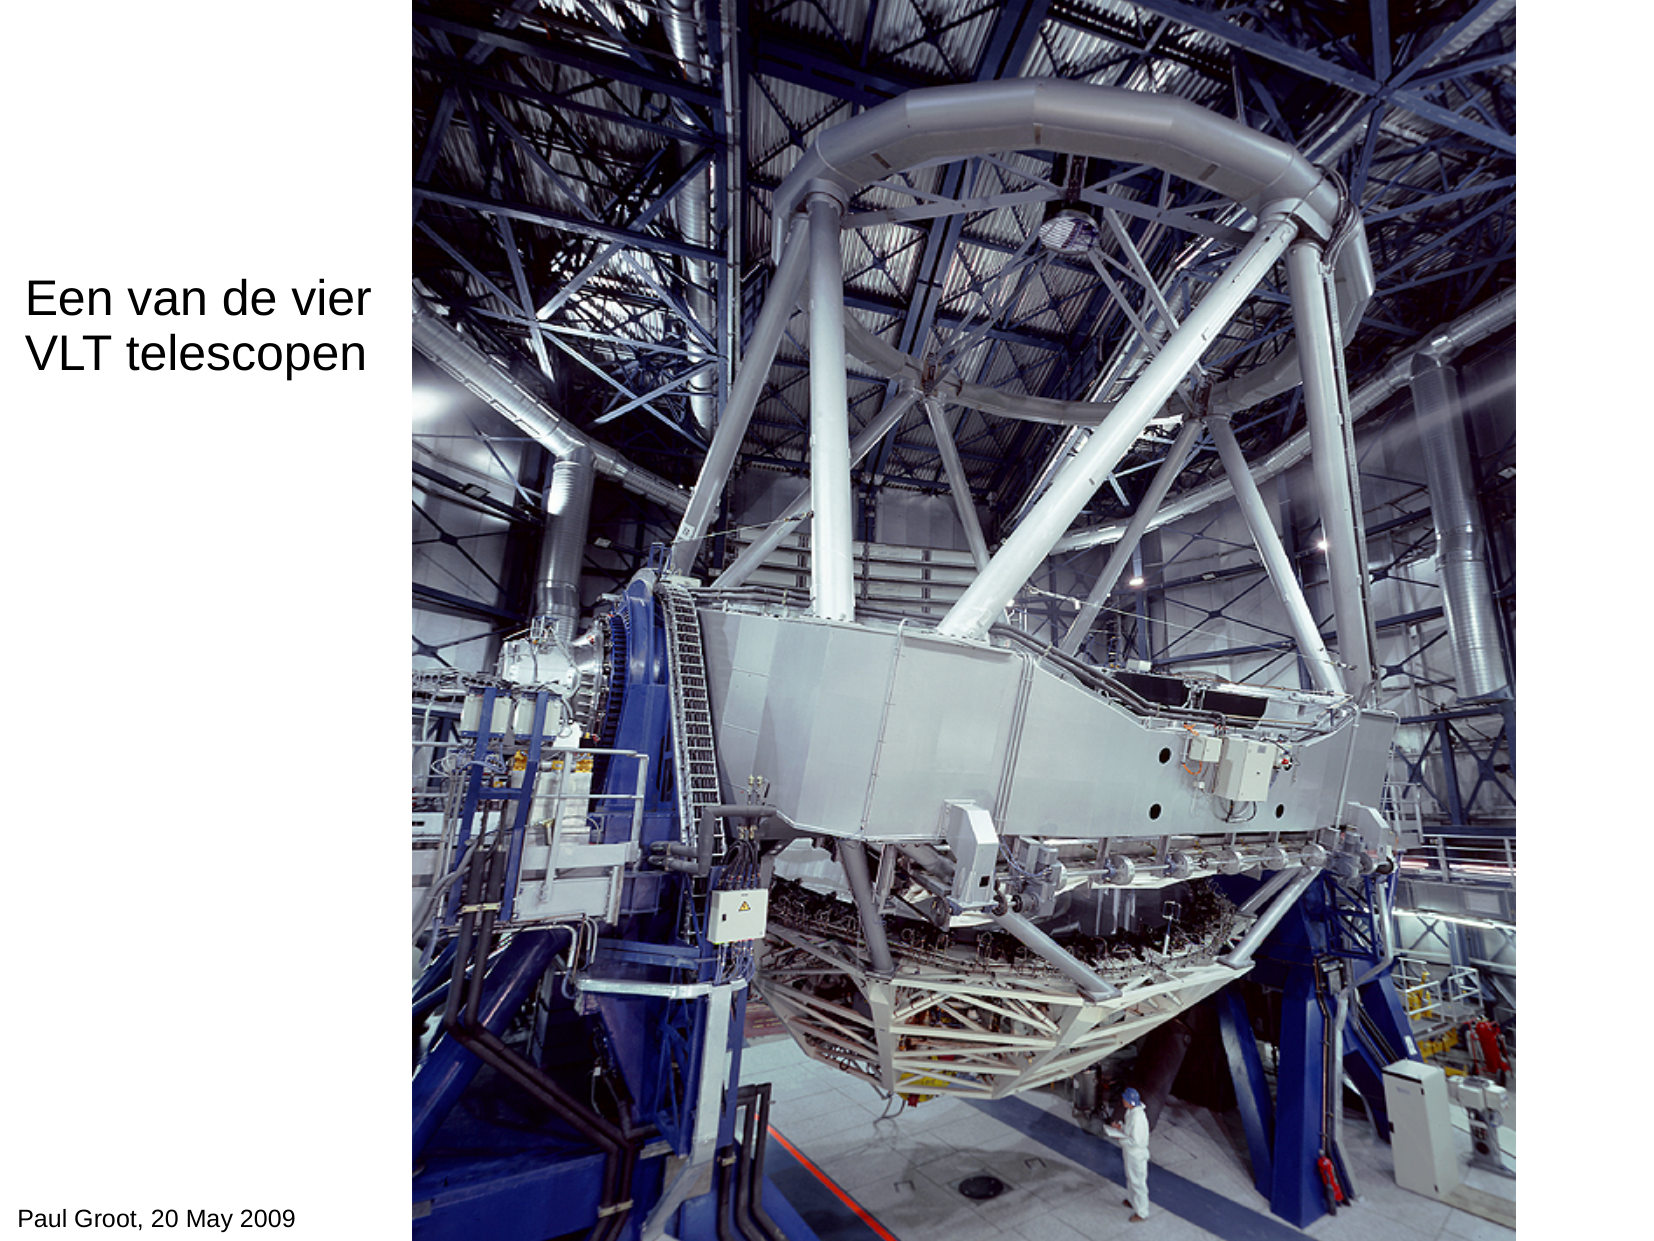

# Optische telescopen
Een van de vier
VLT telescopen
Paul Groot, 20 May 2009